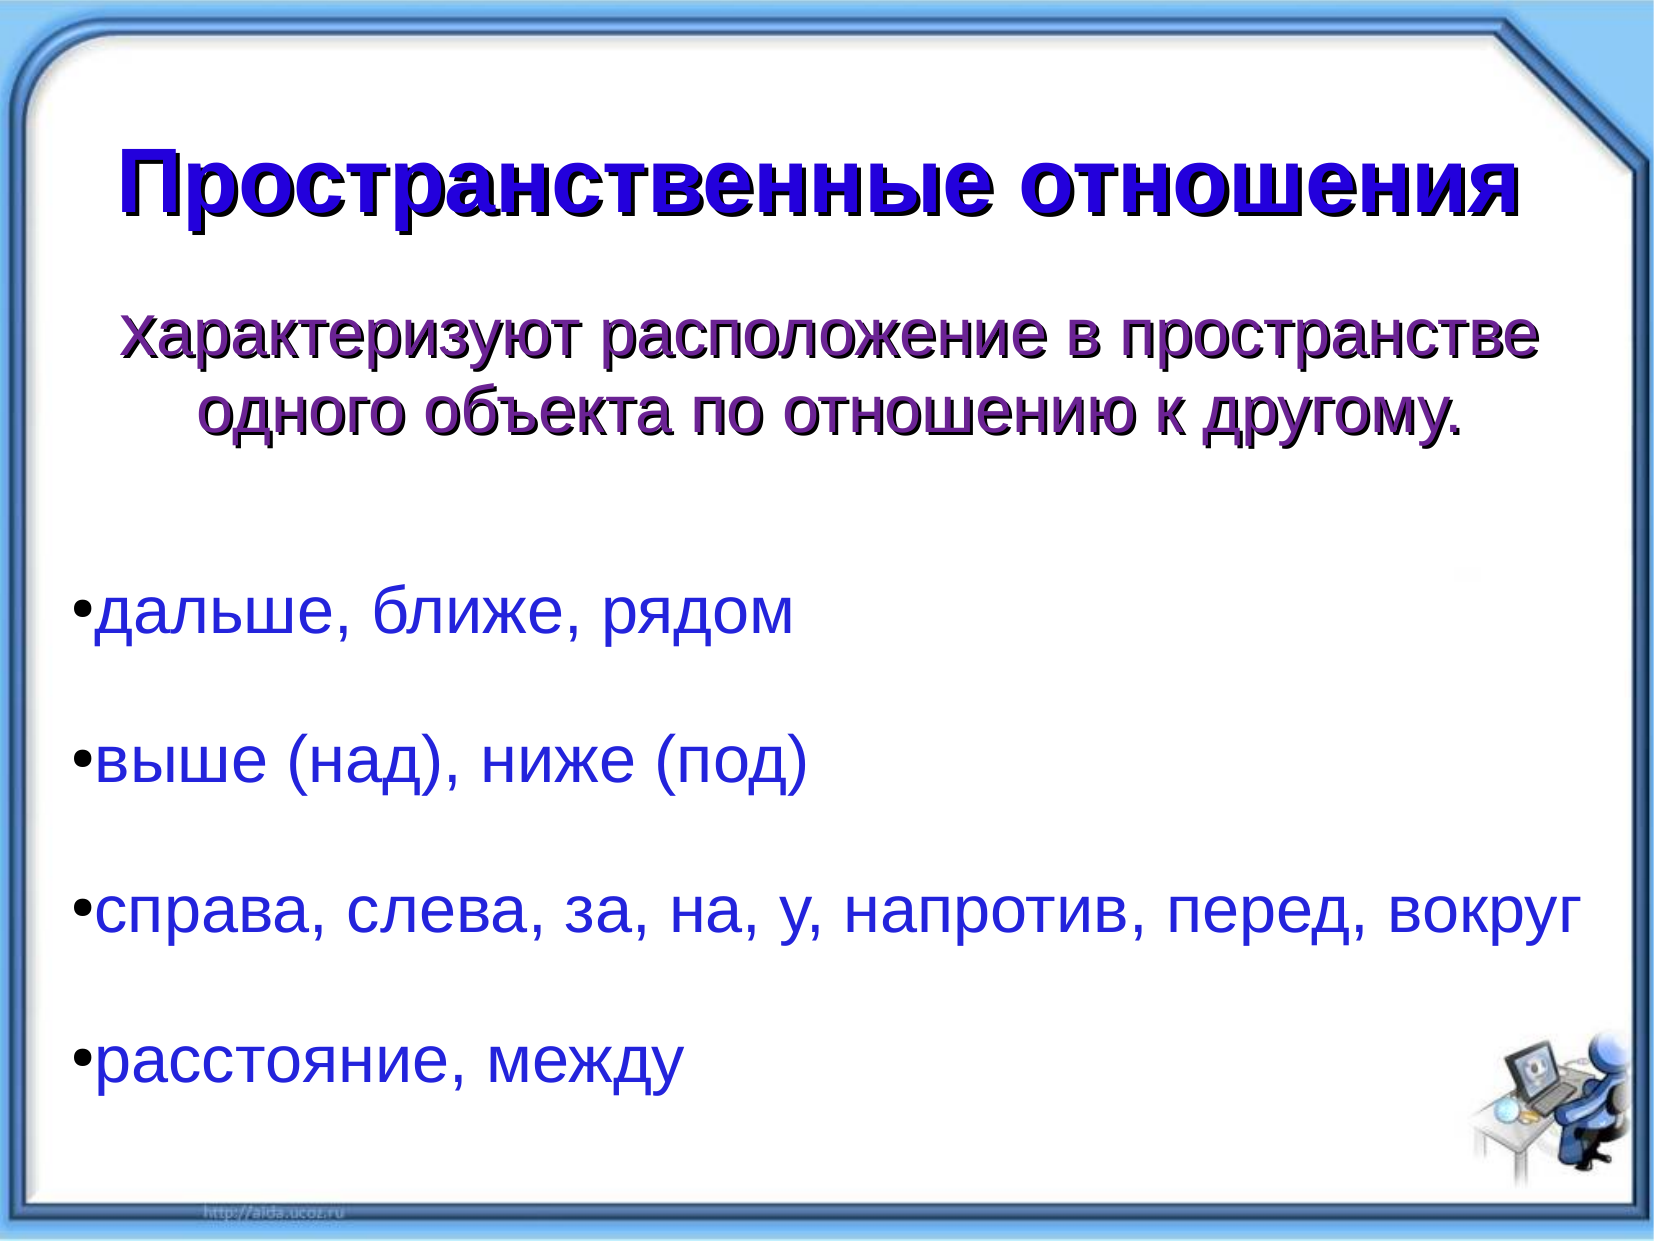

Пространственные отношения
характеризуют расположение в пространстве одного объекта по отношению к другому.
# дальше, ближе, рядом
выше (над), ниже (под)
справа, слева, за, на, у, напротив, перед, вокруг
расстояние, между